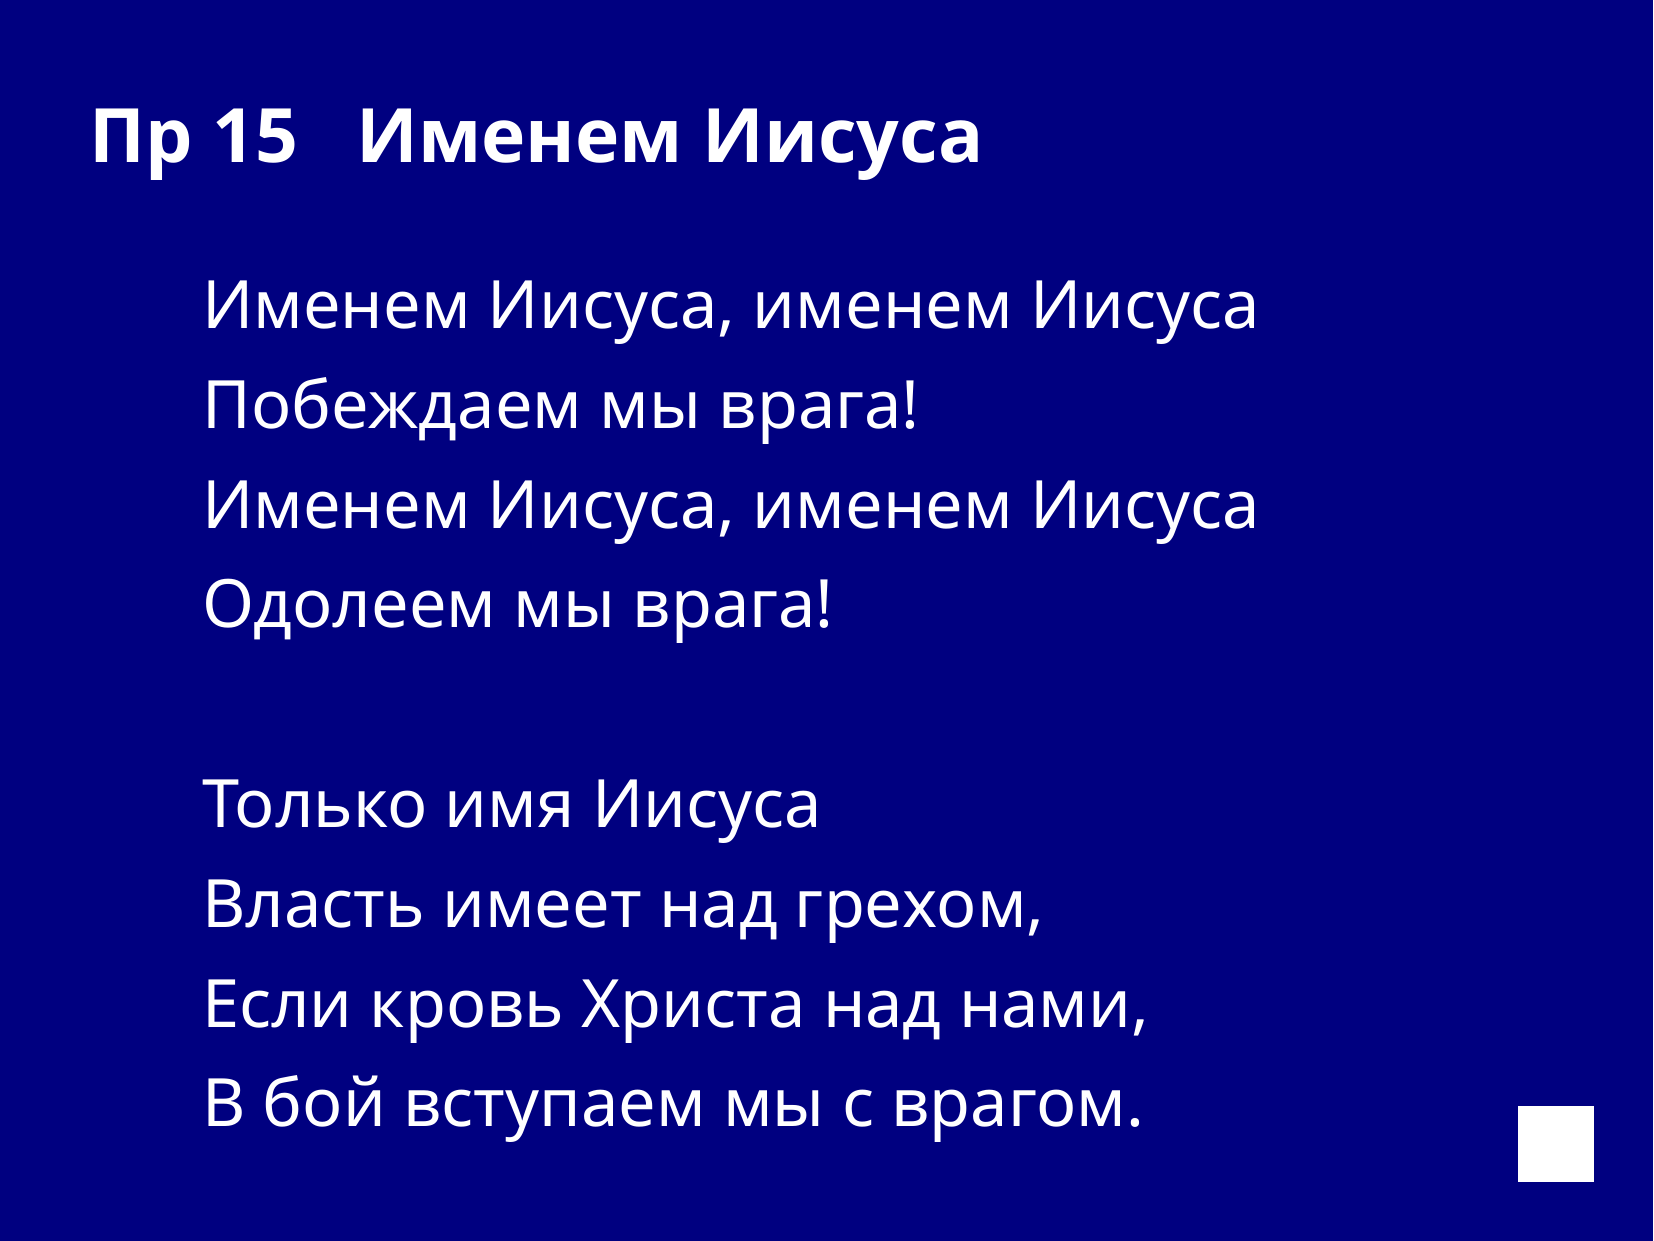

Пр 15 Именем Иисуса
	Именем Иисуса, именем Иисуса
	Побеждаем мы врага!
	Именем Иисуса, именем Иисуса
	Одолеем мы врага!
	Только имя Иисуса
	Власть имеет над грехом,
	Если кровь Христа над нами,
	В бой вступаем мы с врагом.